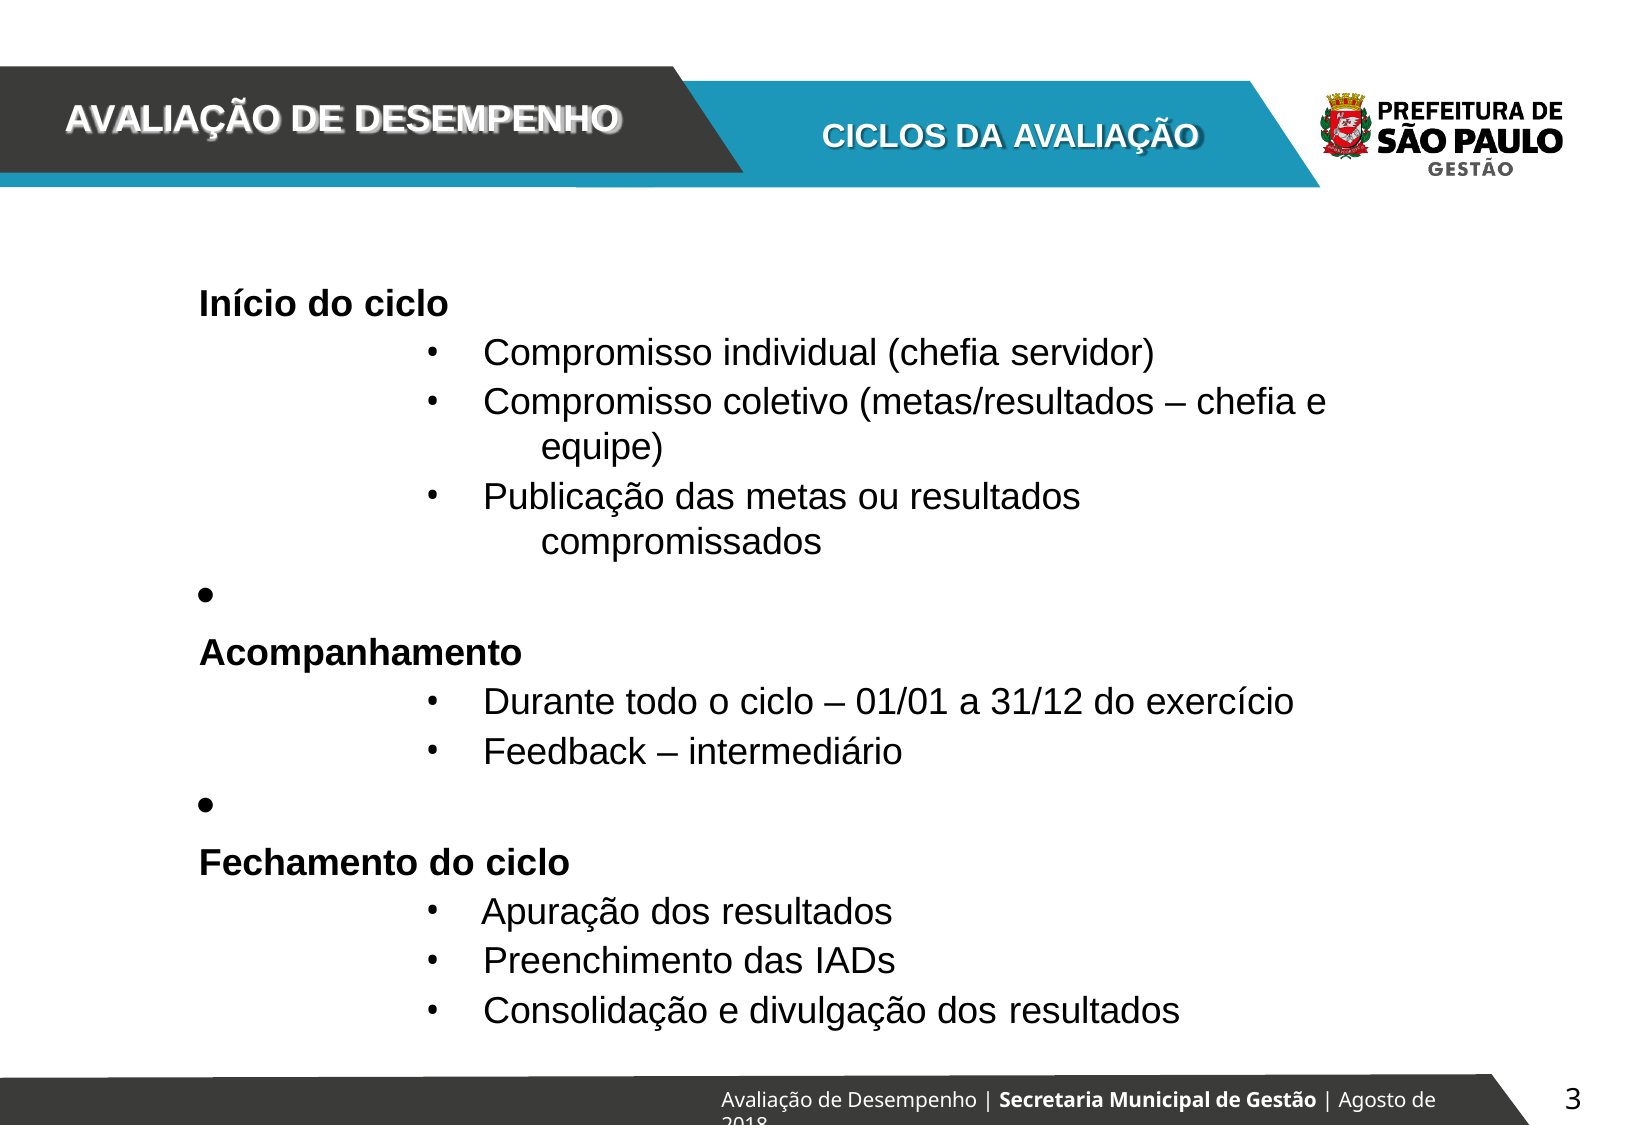

# AVALIAÇÃO DE DESEMPENHO
CICLOS DA AVALIAÇÃO
Início do ciclo
Compromisso individual (chefia servidor)
Compromisso coletivo (metas/resultados – chefia e equipe)
Publicação das metas ou resultados compromissados
Acompanhamento
Durante todo o ciclo – 01/01 a 31/12 do exercício
Feedback – intermediário
Fechamento do ciclo
Apuração dos resultados
Preenchimento das IADs
Consolidação e divulgação dos resultados
Avaliação de Desempenho | Secretaria Municipal de Gestão | Agosto de 2018